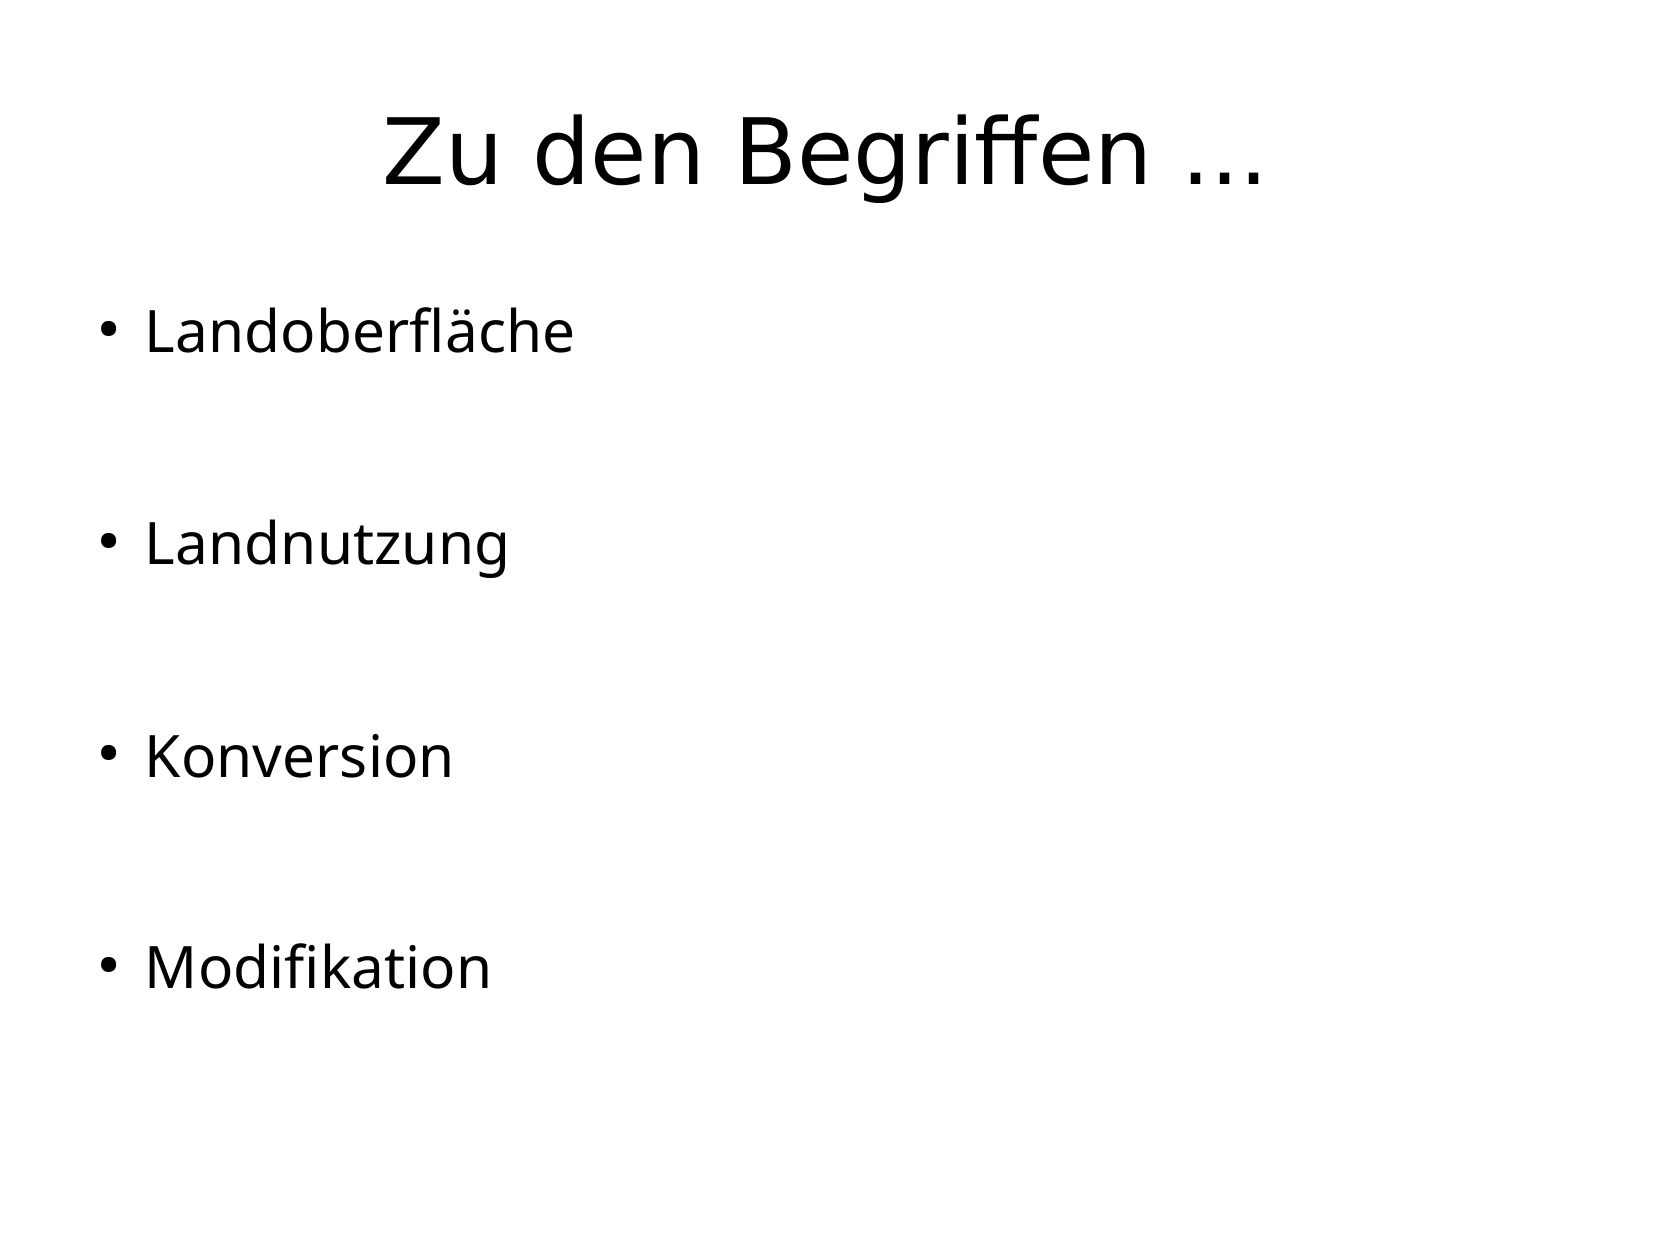

# Zu den Begriffen ...
Landoberfläche
Landnutzung
Konversion
Modifikation